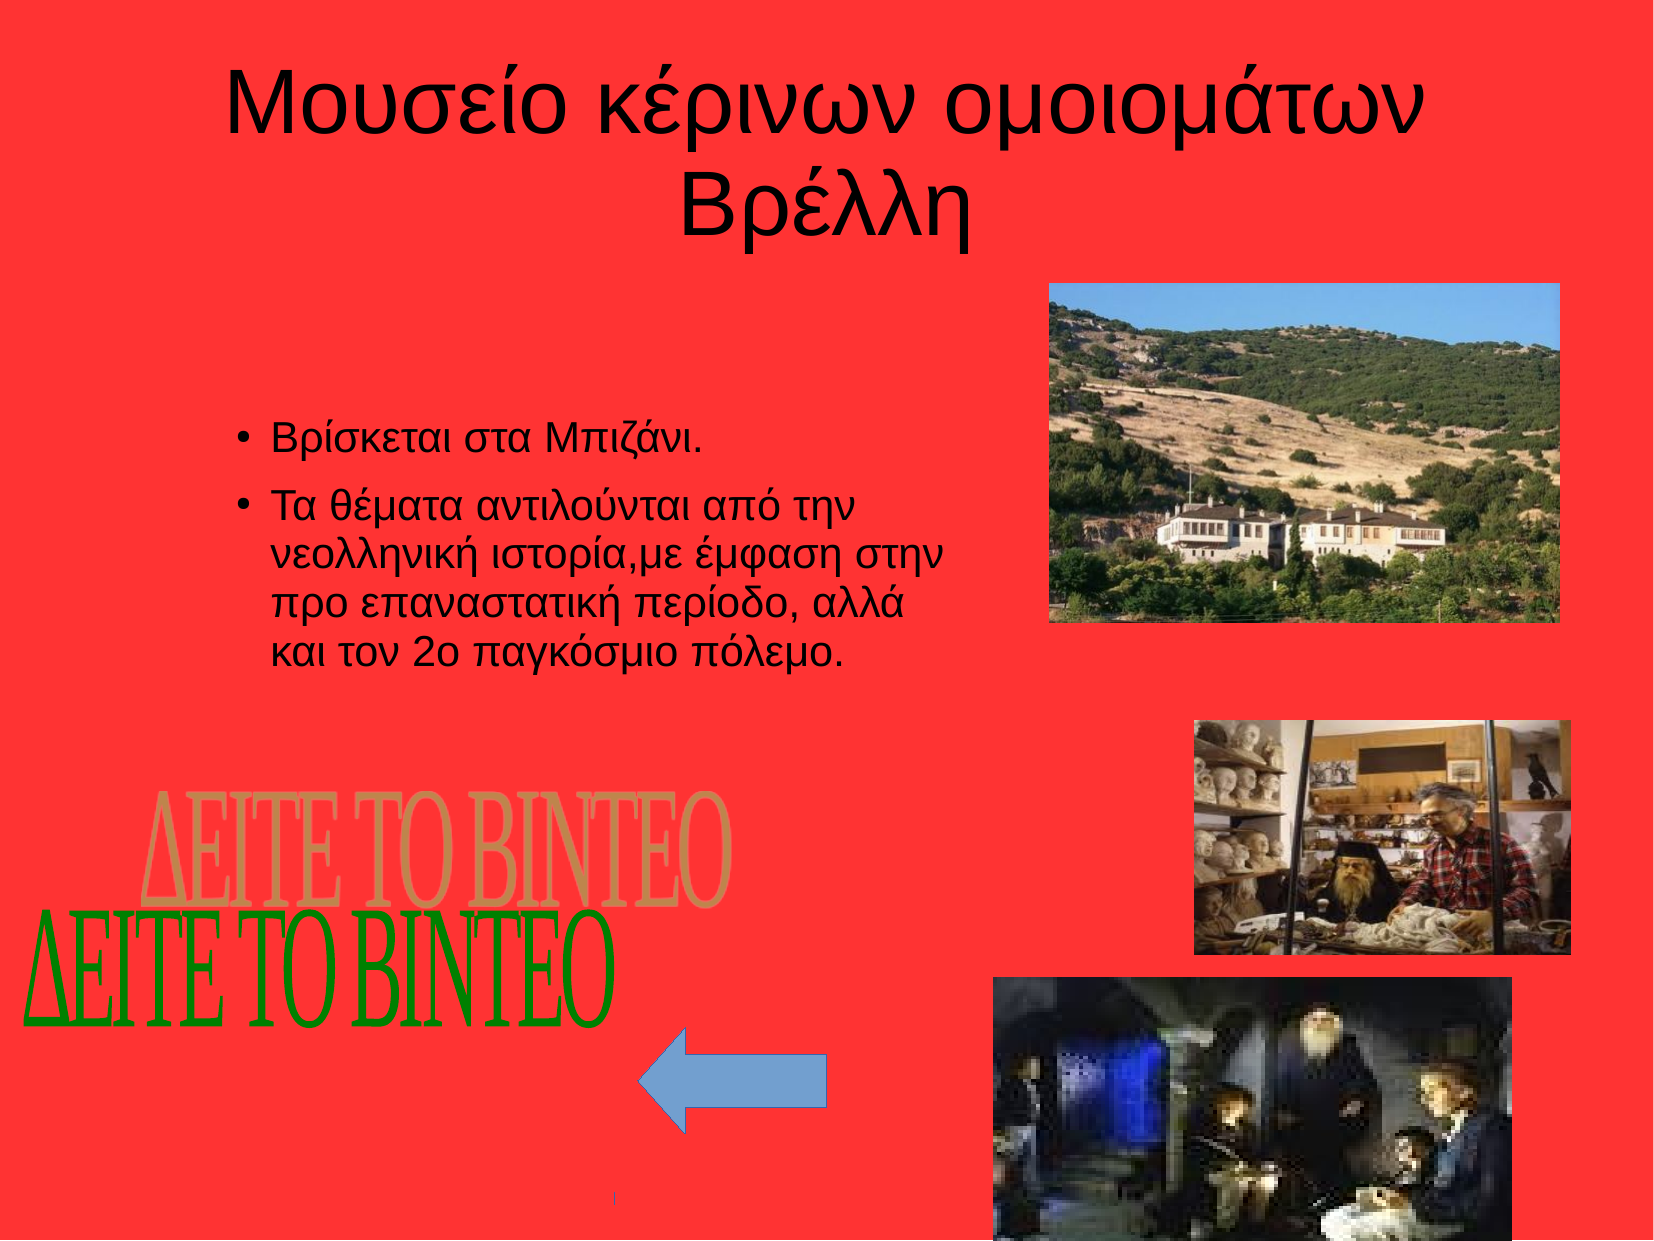

# Μουσείο κέρινων ομοιομάτων Βρέλλη
Βρίσκεται στα Μπιζάνι.
Τα θέματα αντιλούνται από την νεολληνική ιστορία,με έμφαση στην προ επαναστατική περίοδο, αλλά και τον 2ο παγκόσμιο πόλεμο.
ΔΕΙΤΕ ΤΟ ΒΙΝΤΕΟ